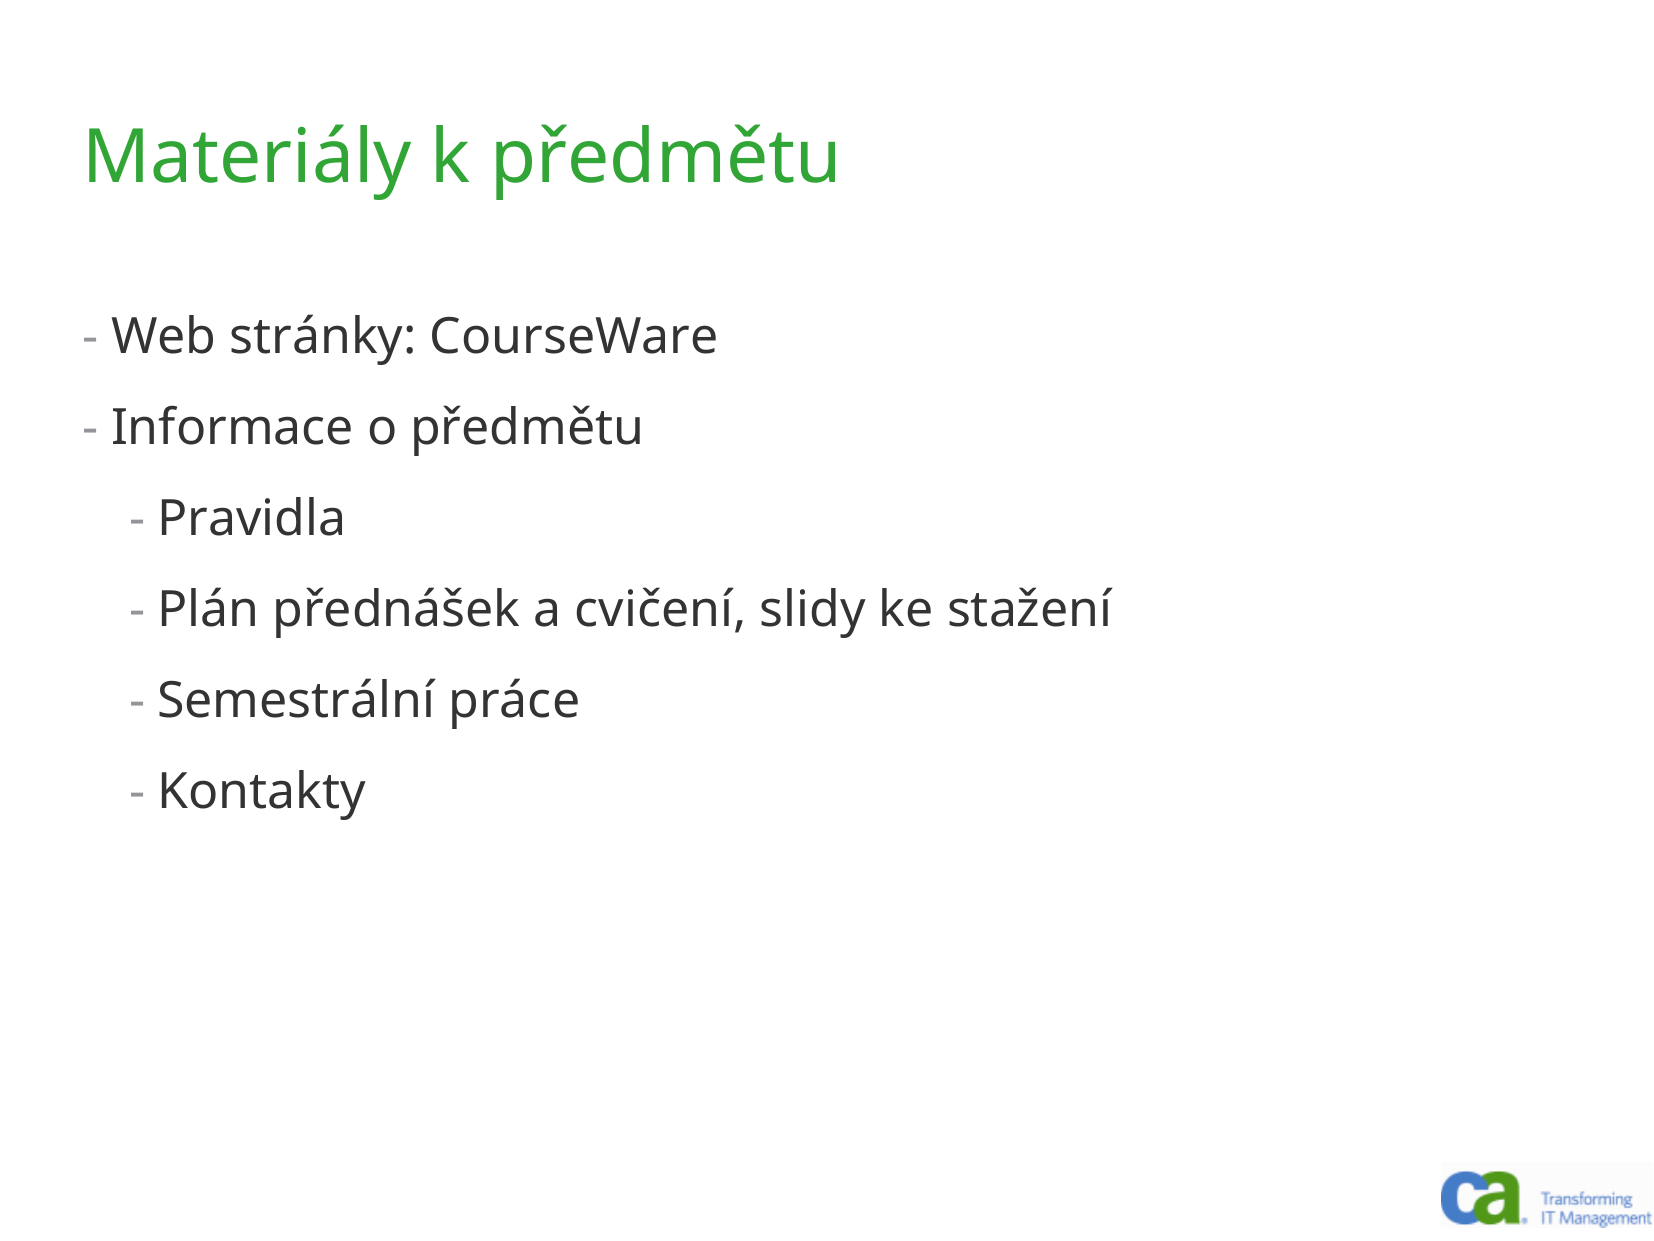

# Materiály k předmětu
Web stránky: CourseWare
Informace o předmětu
Pravidla
Plán přednášek a cvičení, slidy ke stažení
Semestrální práce
Kontakty